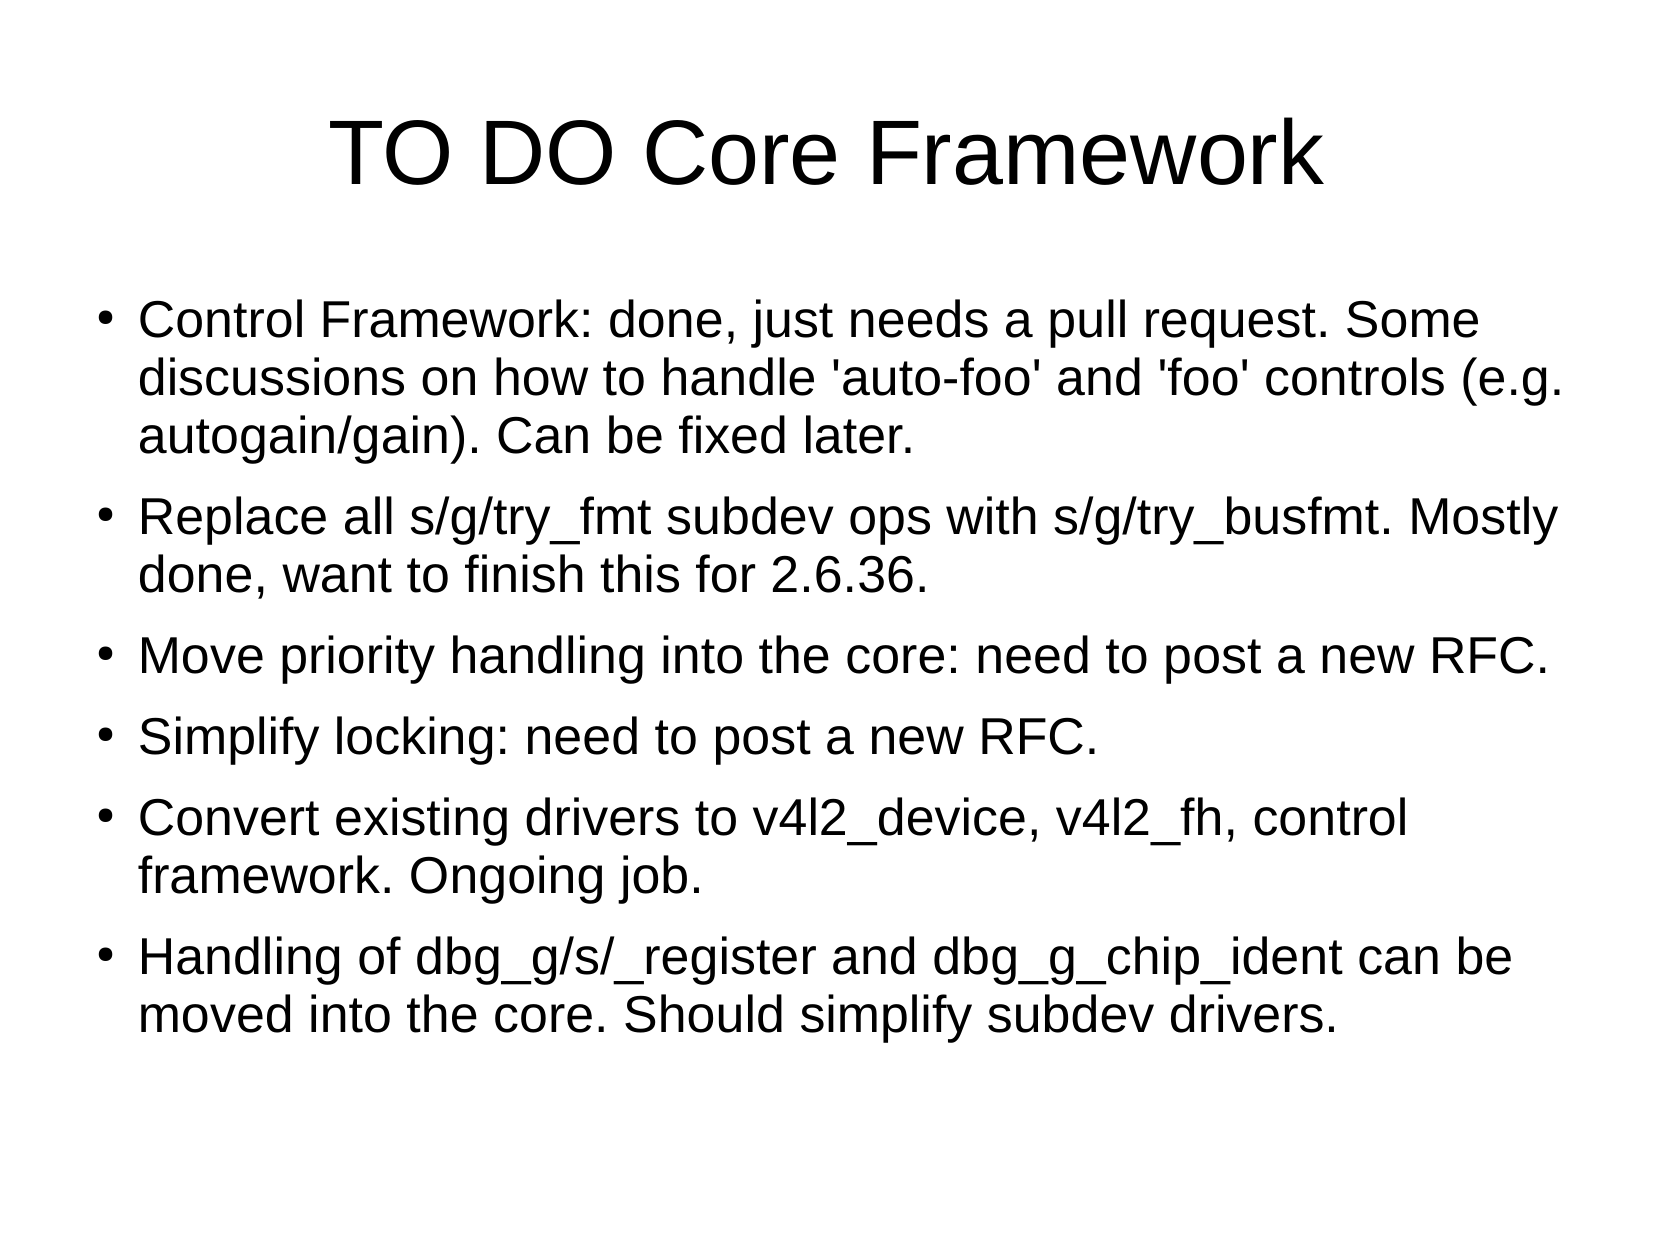

# TO DO Core Framework
Control Framework: done, just needs a pull request. Some discussions on how to handle 'auto-foo' and 'foo' controls (e.g. autogain/gain). Can be fixed later.
Replace all s/g/try_fmt subdev ops with s/g/try_busfmt. Mostly done, want to finish this for 2.6.36.
Move priority handling into the core: need to post a new RFC.
Simplify locking: need to post a new RFC.
Convert existing drivers to v4l2_device, v4l2_fh, control framework. Ongoing job.
Handling of dbg_g/s/_register and dbg_g_chip_ident can be moved into the core. Should simplify subdev drivers.